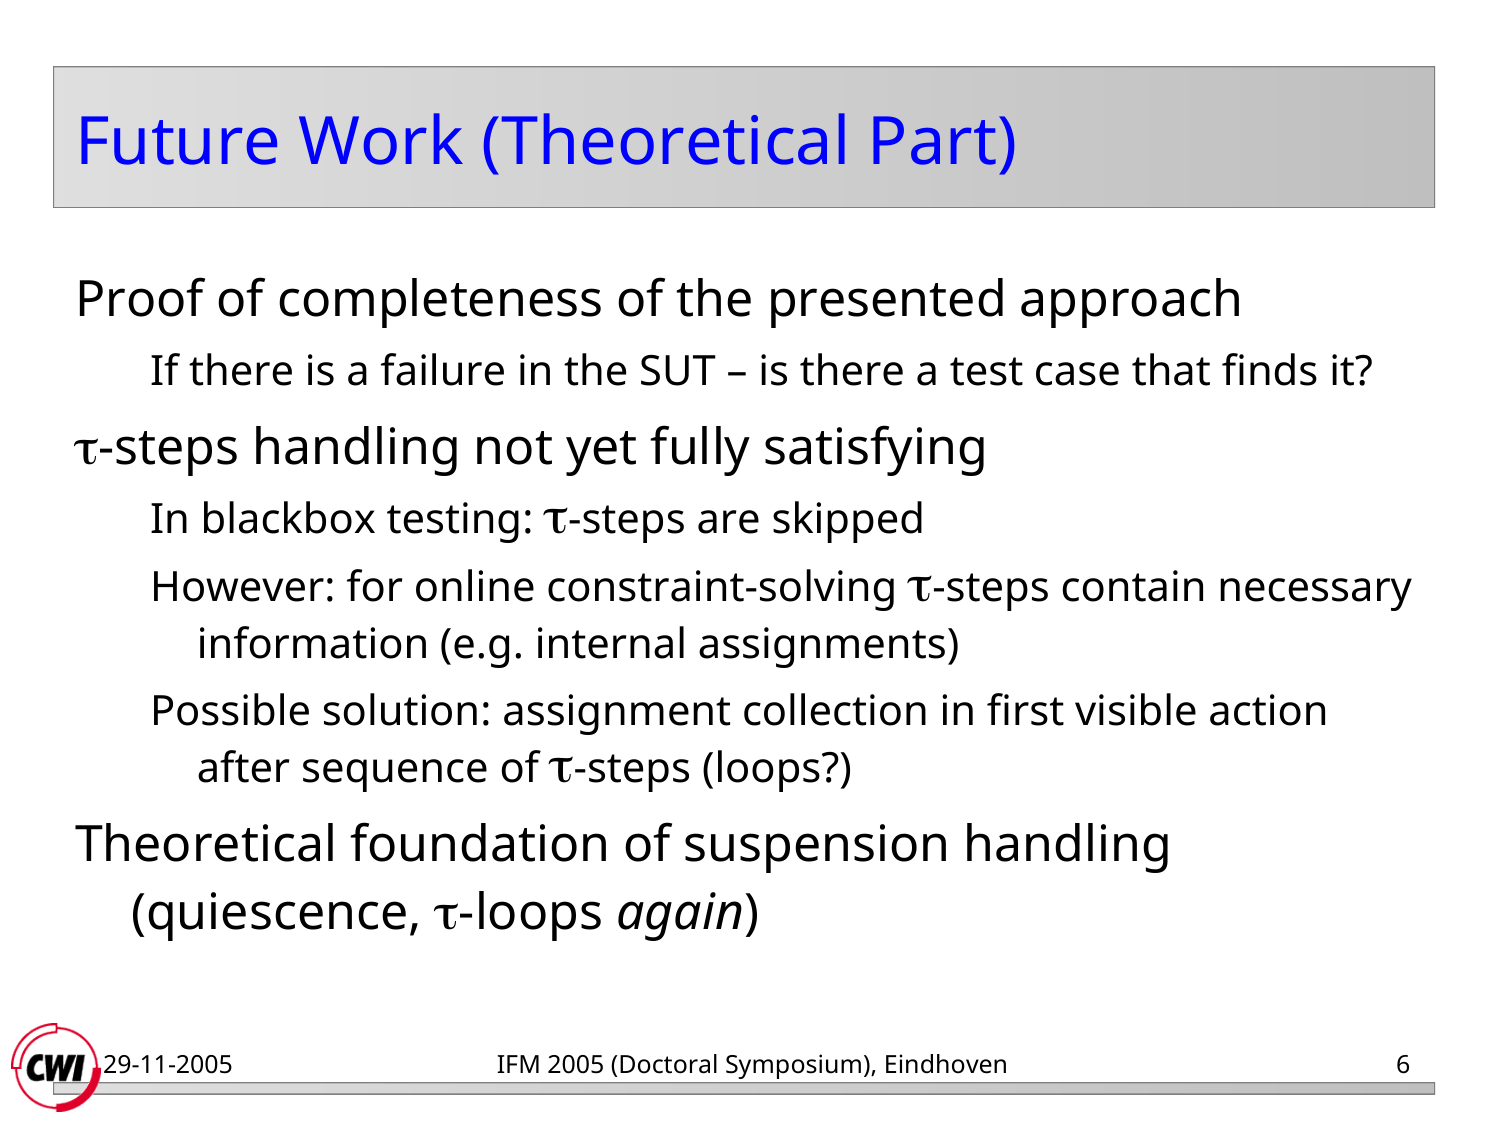

# Future Work (Theoretical Part)
Proof of completeness of the presented approach
If there is a failure in the SUT – is there a test case that finds it?
-steps handling not yet fully satisfying
In blackbox testing: -steps are skipped
However: for online constraint-solving -steps contain necessary information (e.g. internal assignments)
Possible solution: assignment collection in first visible action after sequence of -steps (loops?)
Theoretical foundation of suspension handling (quiescence, -loops again)
29-11-2005
IFM 2005 (Doctoral Symposium), Eindhoven
6